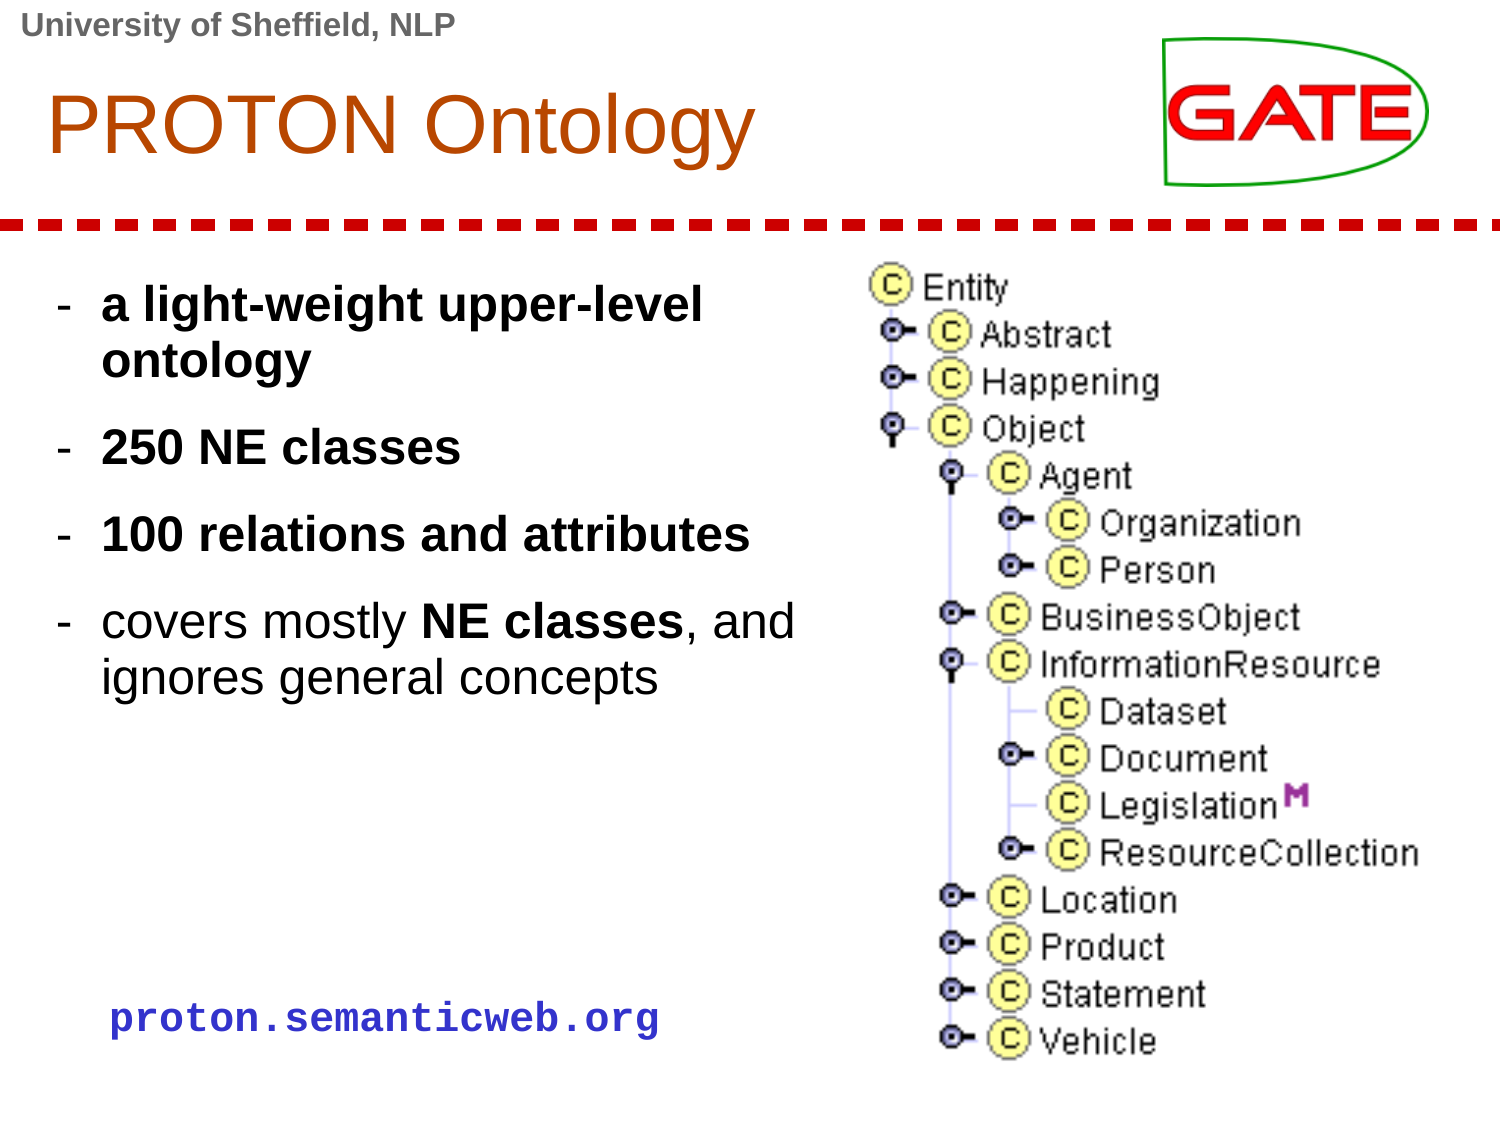

# PROTON Ontology
a light-weight upper-level ontology
250 NE classes
100 relations and attributes
covers mostly NE classes, and ignores general concepts
proton.semanticweb.org